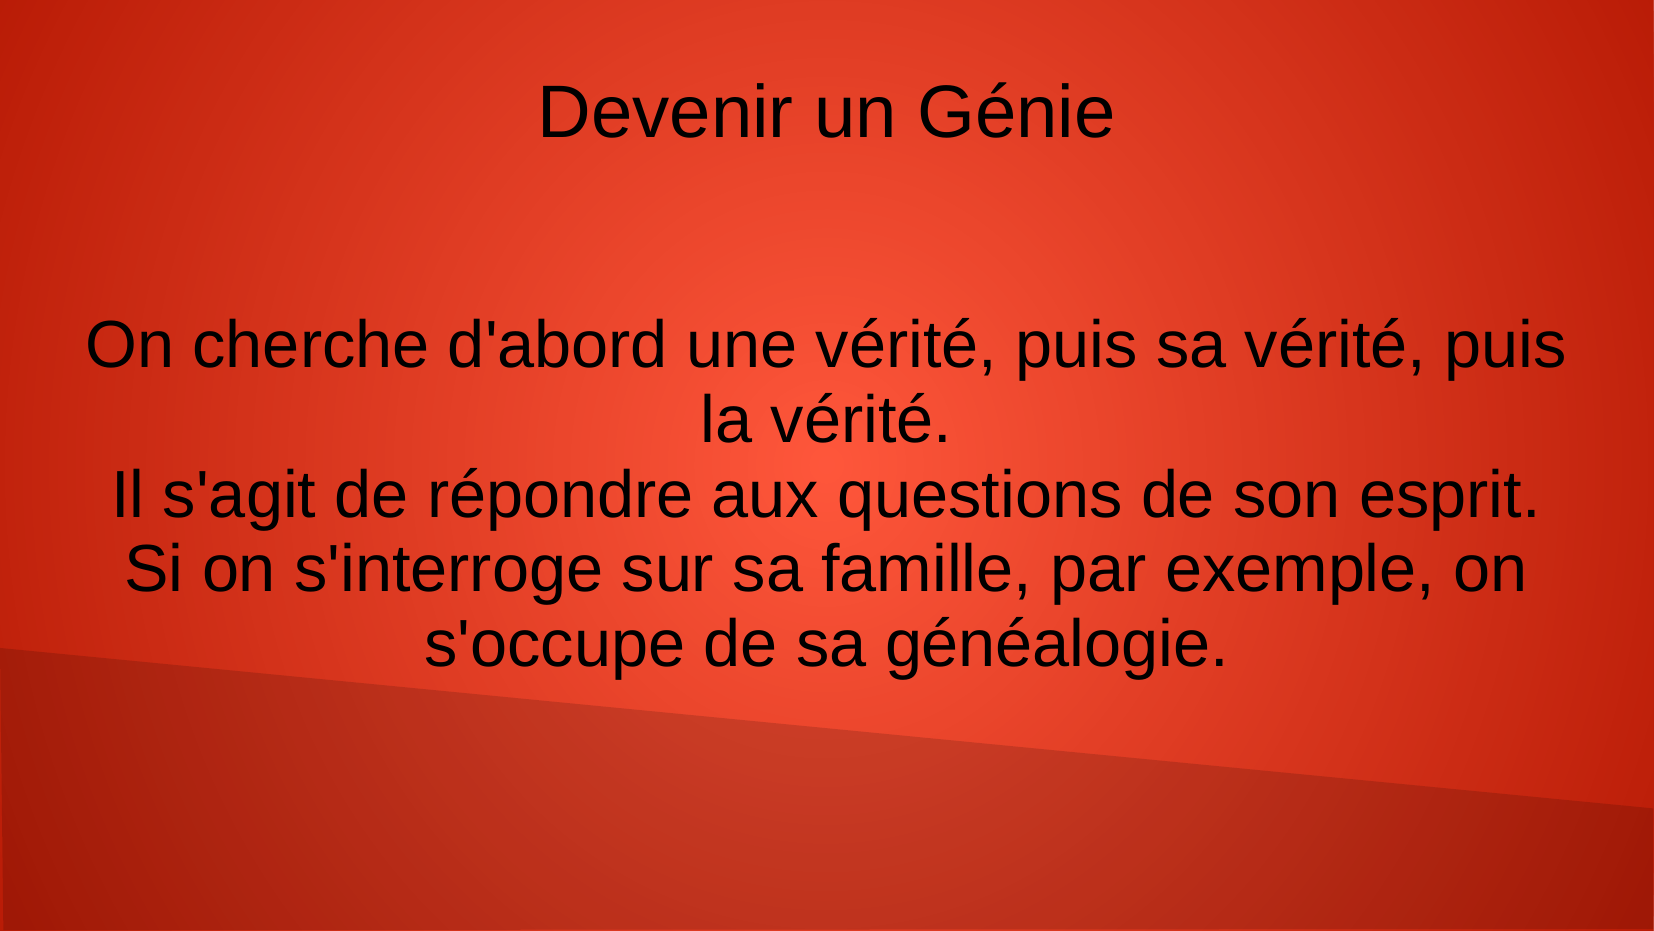

# Devenir un Génie
On cherche d'abord une vérité, puis sa vérité, puis la vérité.
Il s'agit de répondre aux questions de son esprit. Si on s'interroge sur sa famille, par exemple, on s'occupe de sa généalogie.